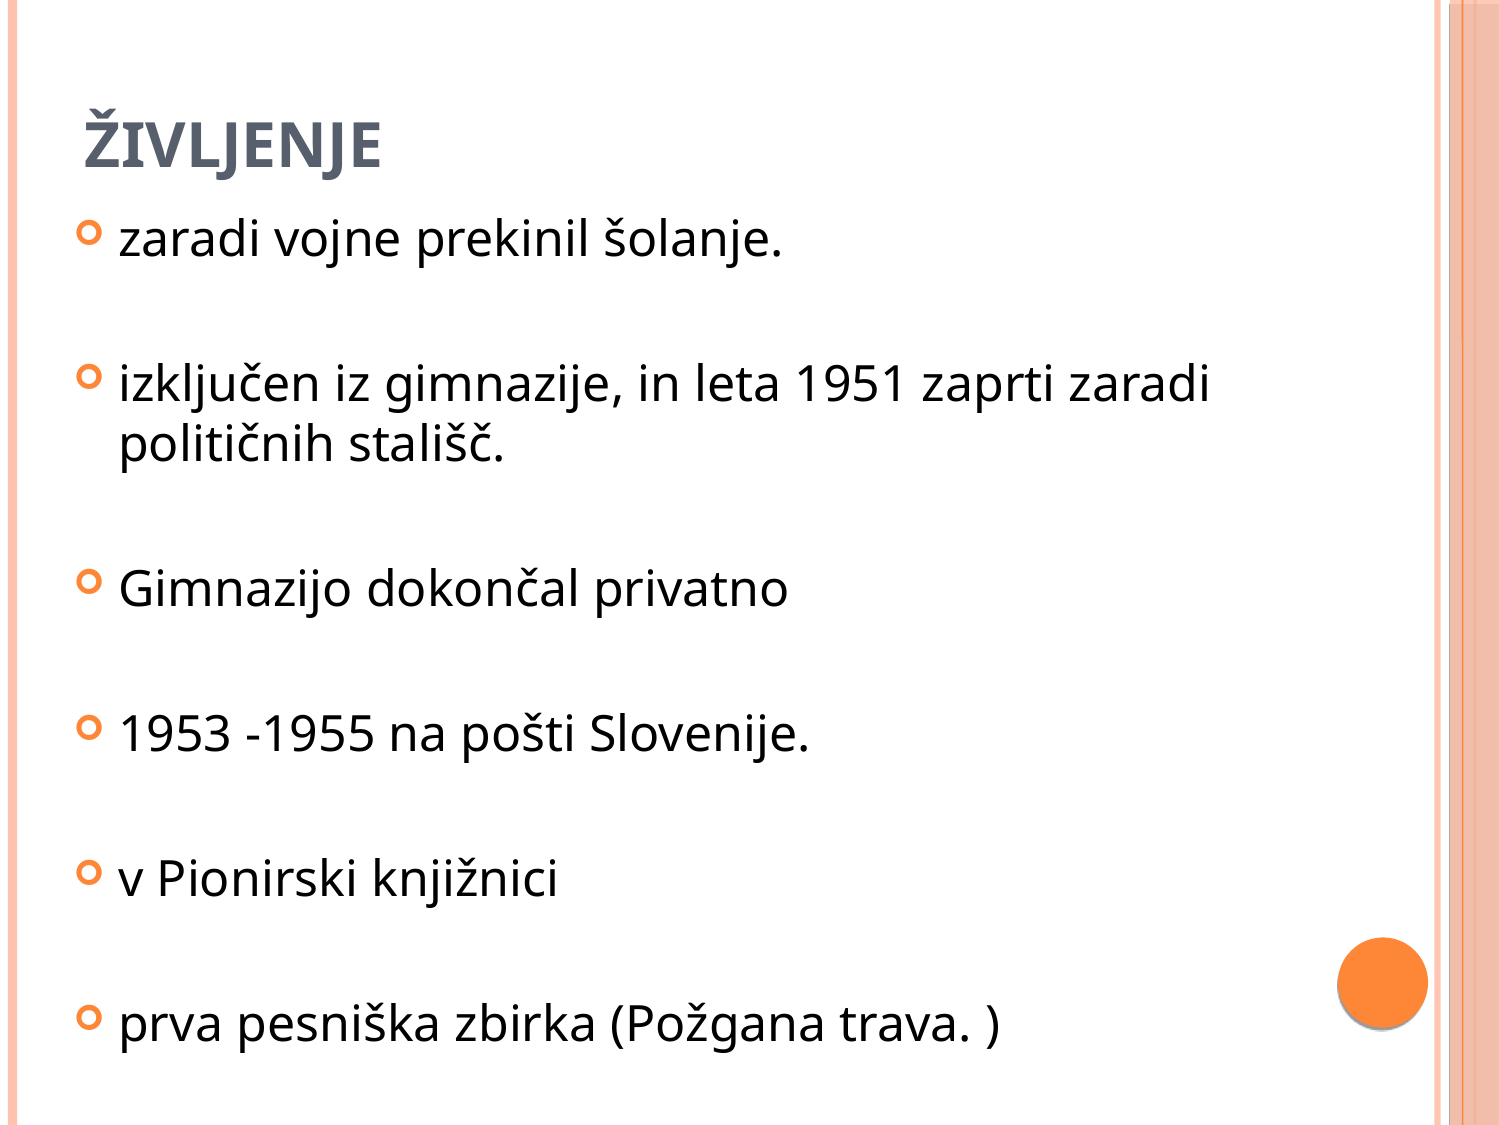

# ŽIVLJENJE
zaradi vojne prekinil šolanje.
izključen iz gimnazije, in leta 1951 zaprti zaradi političnih stališč.
Gimnazijo dokončal privatno
1953 -1955 na pošti Slovenije.
v Pionirski knjižnici
prva pesniška zbirka (Požgana trava. )